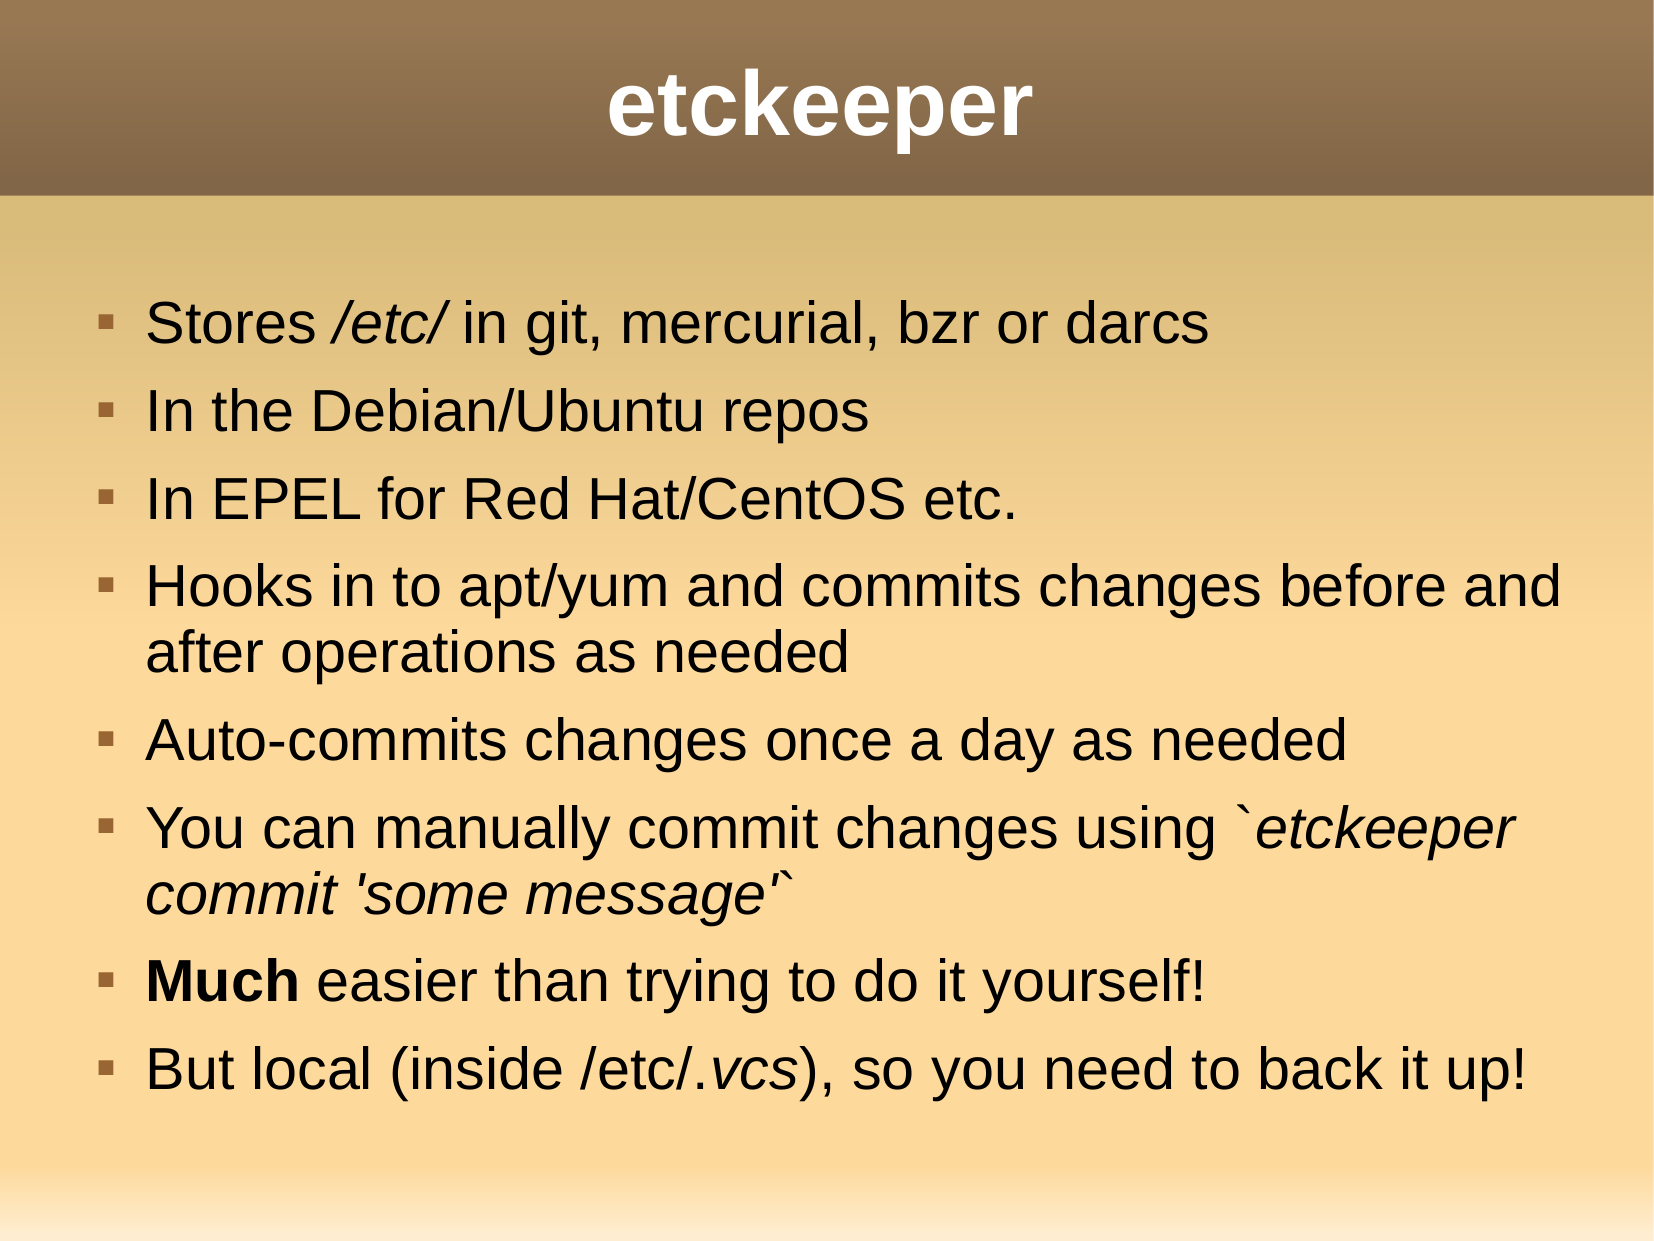

# etckeeper
Stores /etc/ in git, mercurial, bzr or darcs
In the Debian/Ubuntu repos
In EPEL for Red Hat/CentOS etc.
Hooks in to apt/yum and commits changes before and after operations as needed
Auto-commits changes once a day as needed
You can manually commit changes using `etckeeper commit 'some message'`
Much easier than trying to do it yourself!
But local (inside /etc/.vcs), so you need to back it up!